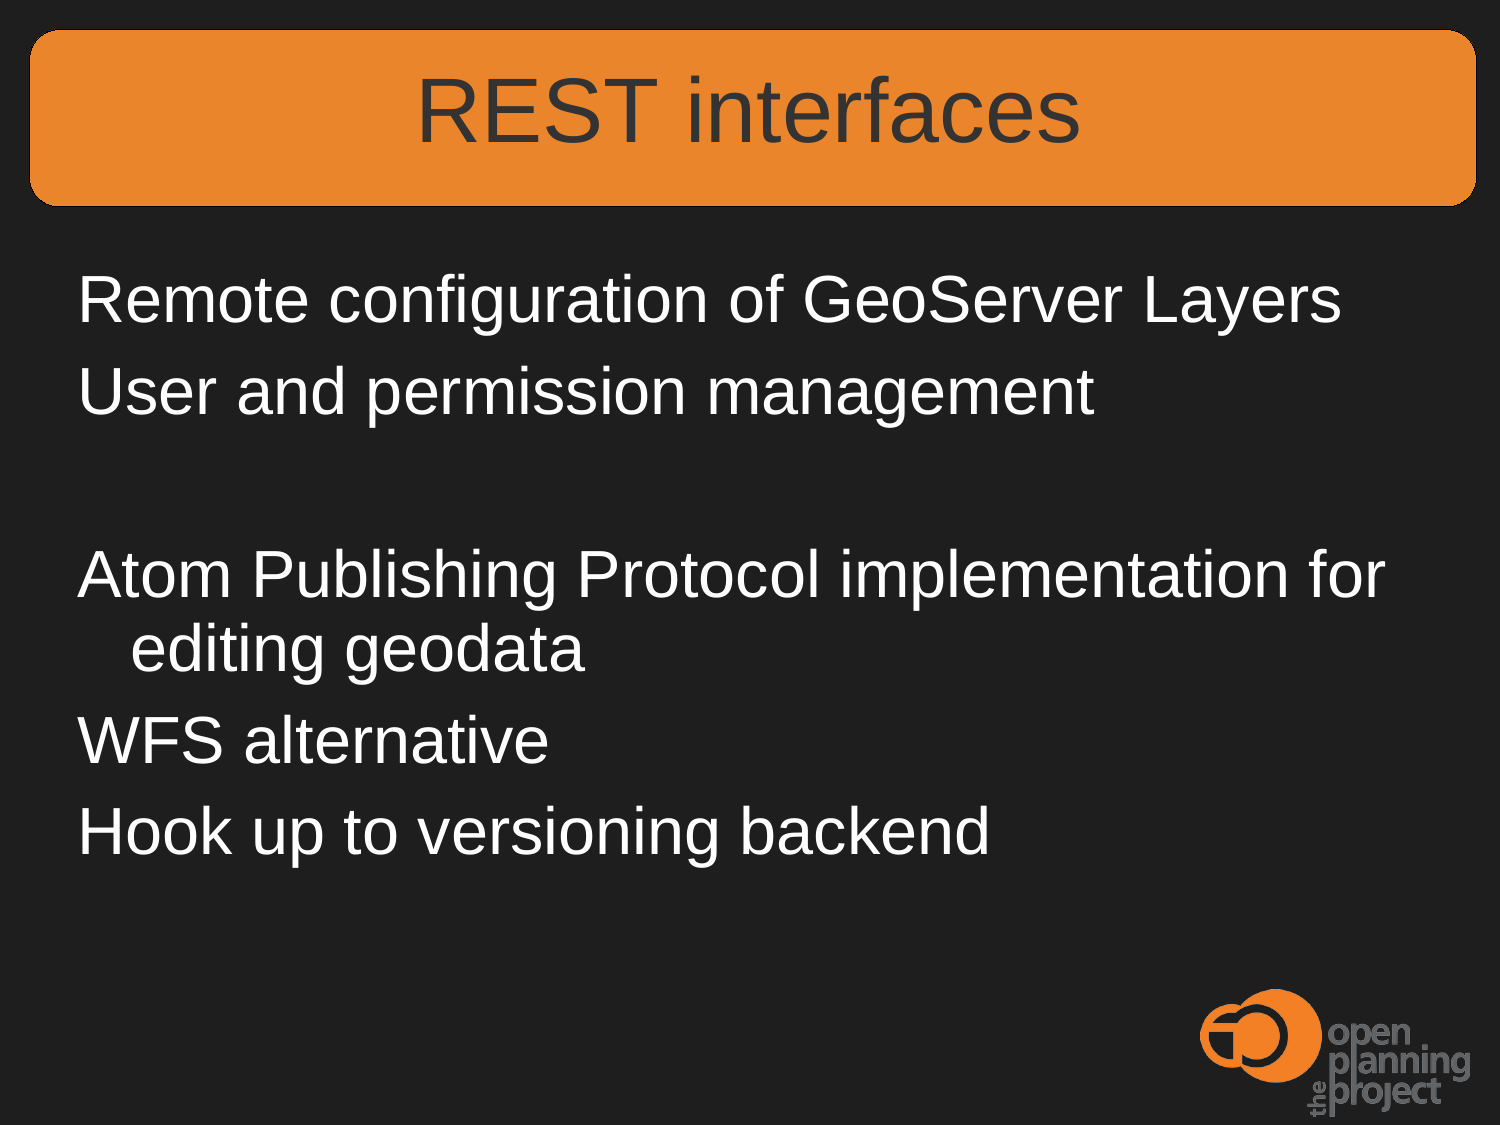

# REST interfaces
Remote configuration of GeoServer Layers
User and permission management
Atom Publishing Protocol implementation for editing geodata
WFS alternative
Hook up to versioning backend